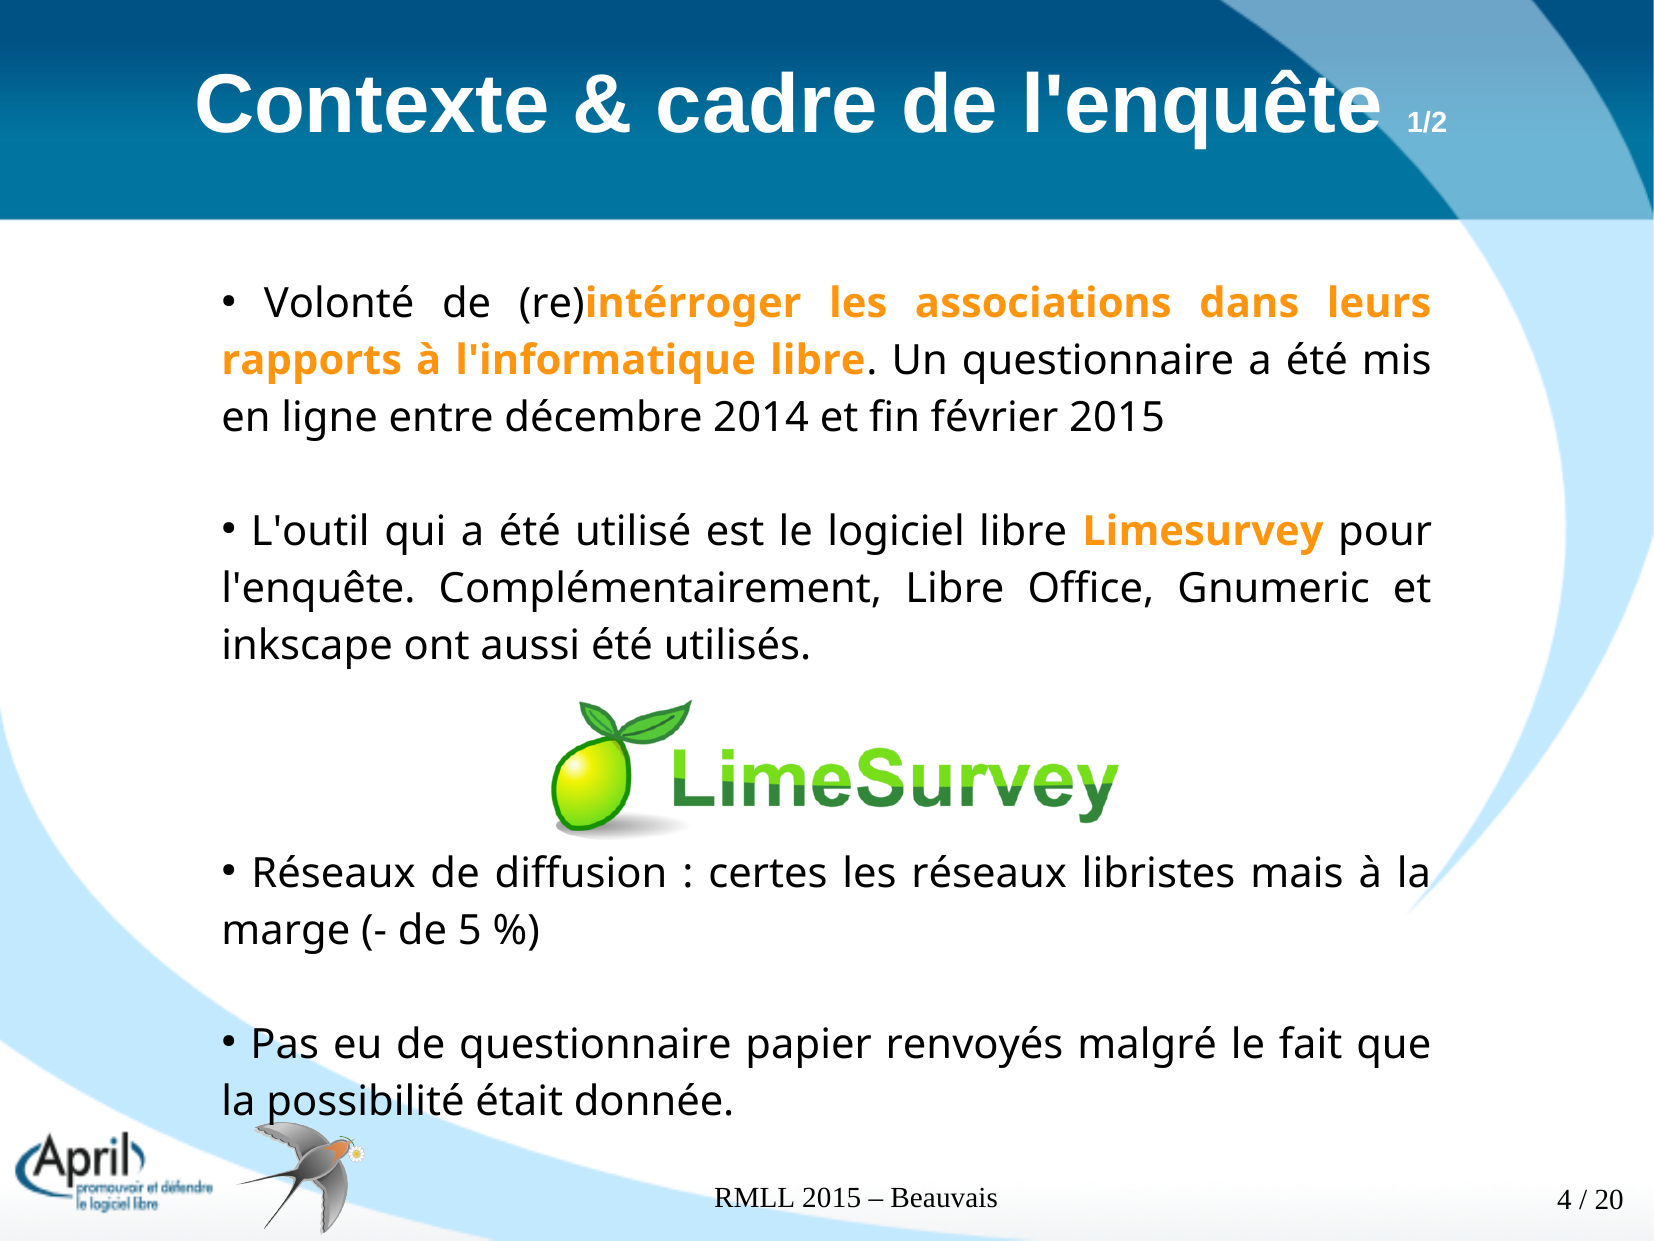

# Contexte & cadre de l'enquête 1/2
 Volonté de (re)intérroger les associations dans leurs rapports à l'informatique libre. Un questionnaire a été mis en ligne entre décembre 2014 et fin février 2015
 L'outil qui a été utilisé est le logiciel libre Limesurvey pour l'enquête. Complémentairement, Libre Office, Gnumeric et inkscape ont aussi été utilisés.
 Réseaux de diffusion : certes les réseaux libristes mais à la marge (- de 5 %)
 Pas eu de questionnaire papier renvoyés malgré le fait que la possibilité était donnée.
4